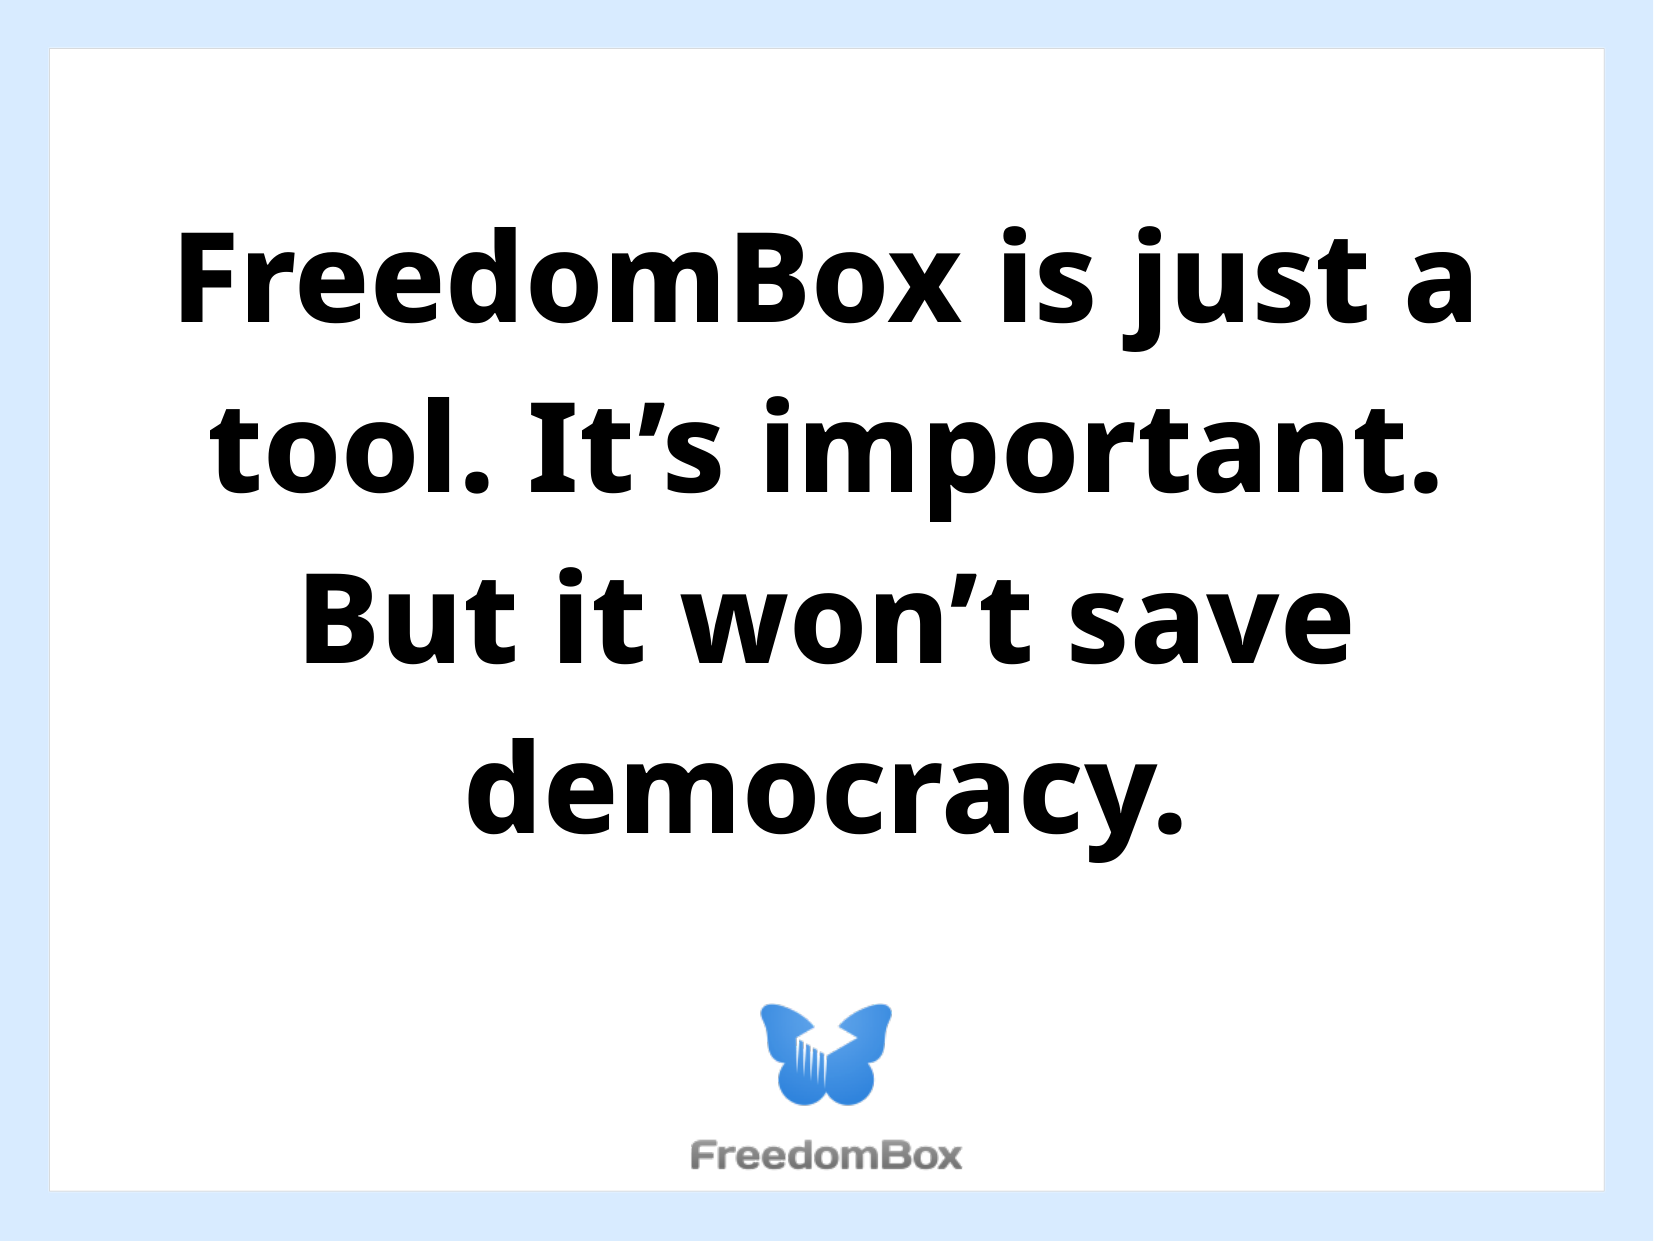

# FreedomBox is just a tool. It’s important. But it won’t save democracy.